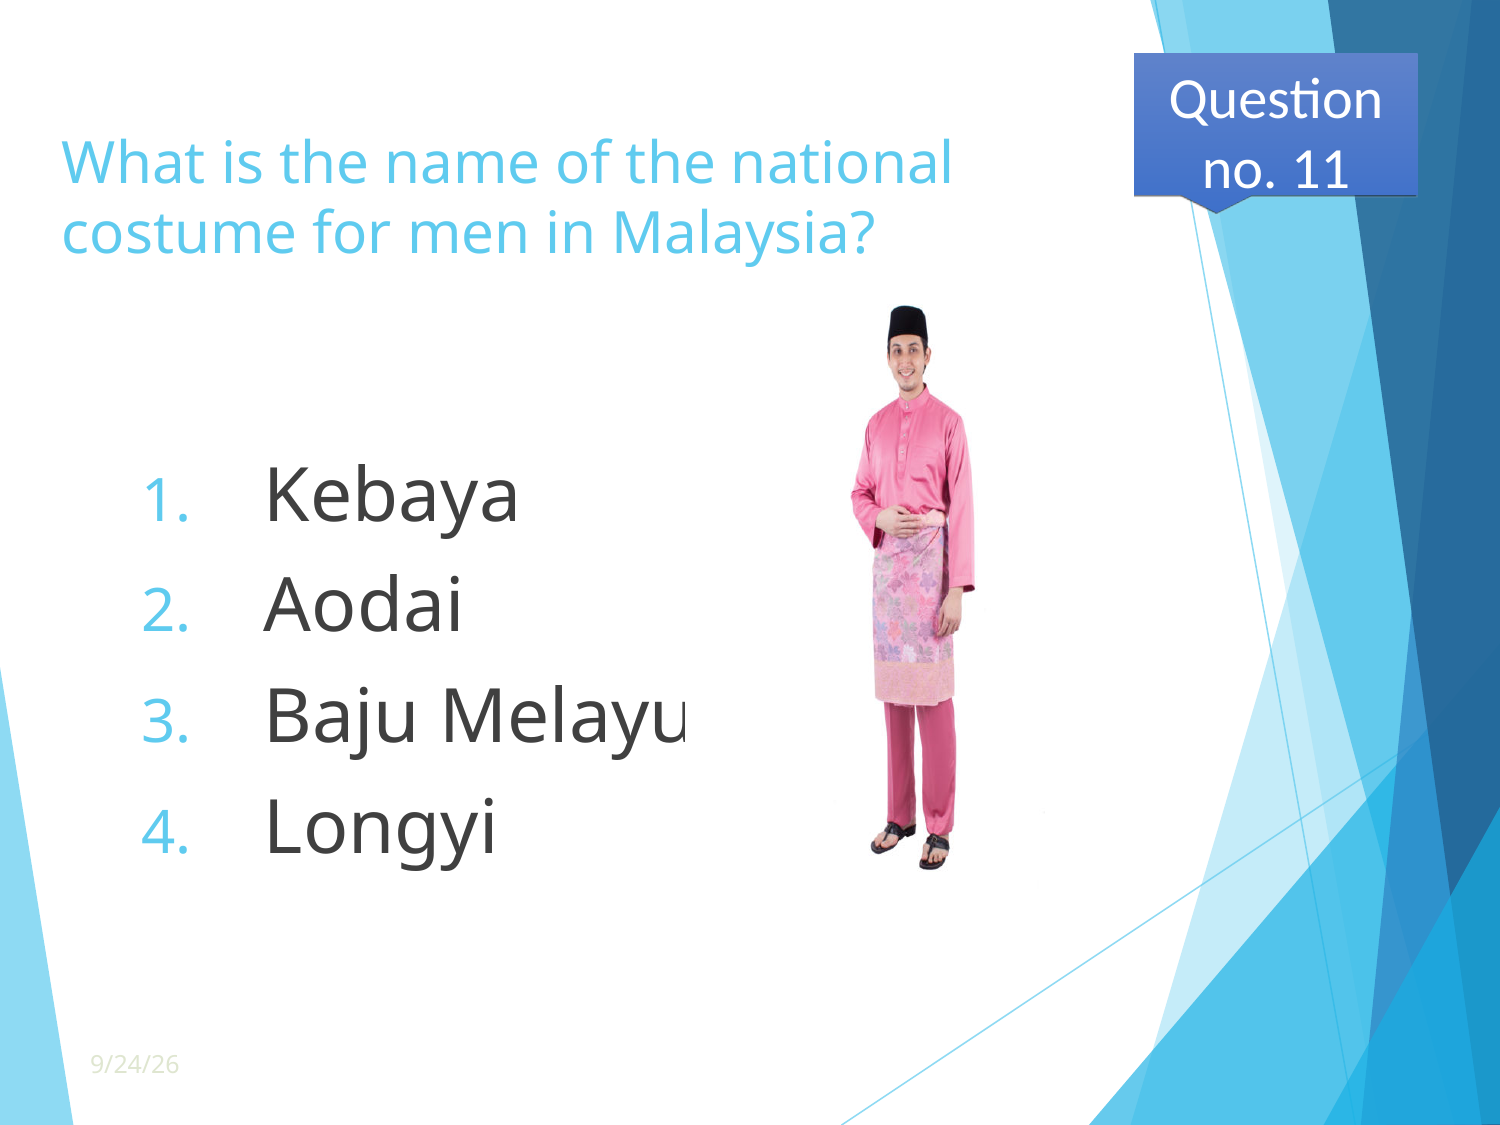

Question no. 11
# What is the name of the national costume for men in Malaysia?
Kebaya
Aodai
Baju Melayu
Longyi